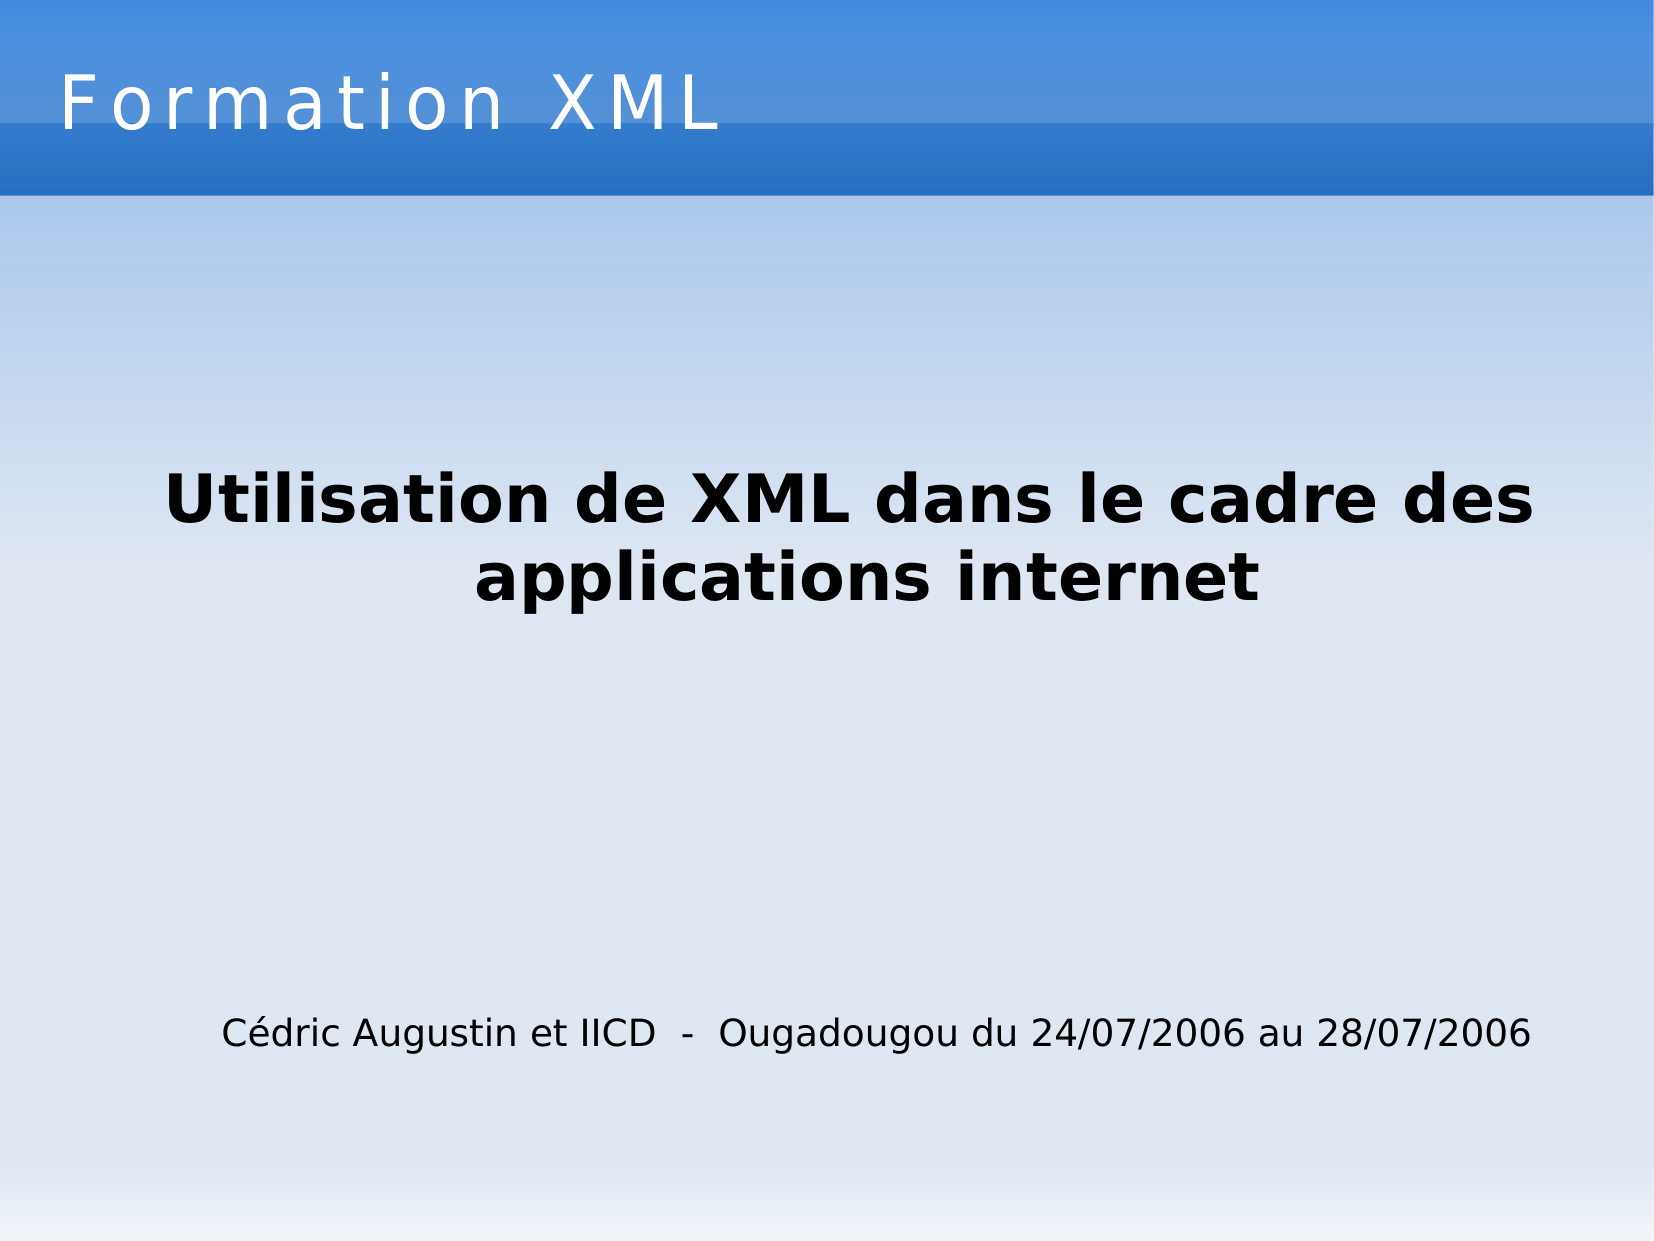

# Formation XML
Utilisation de XML dans le cadre des applications internet
Cédric Augustin et IICD - Ougadougou du 24/07/2006 au 28/07/2006